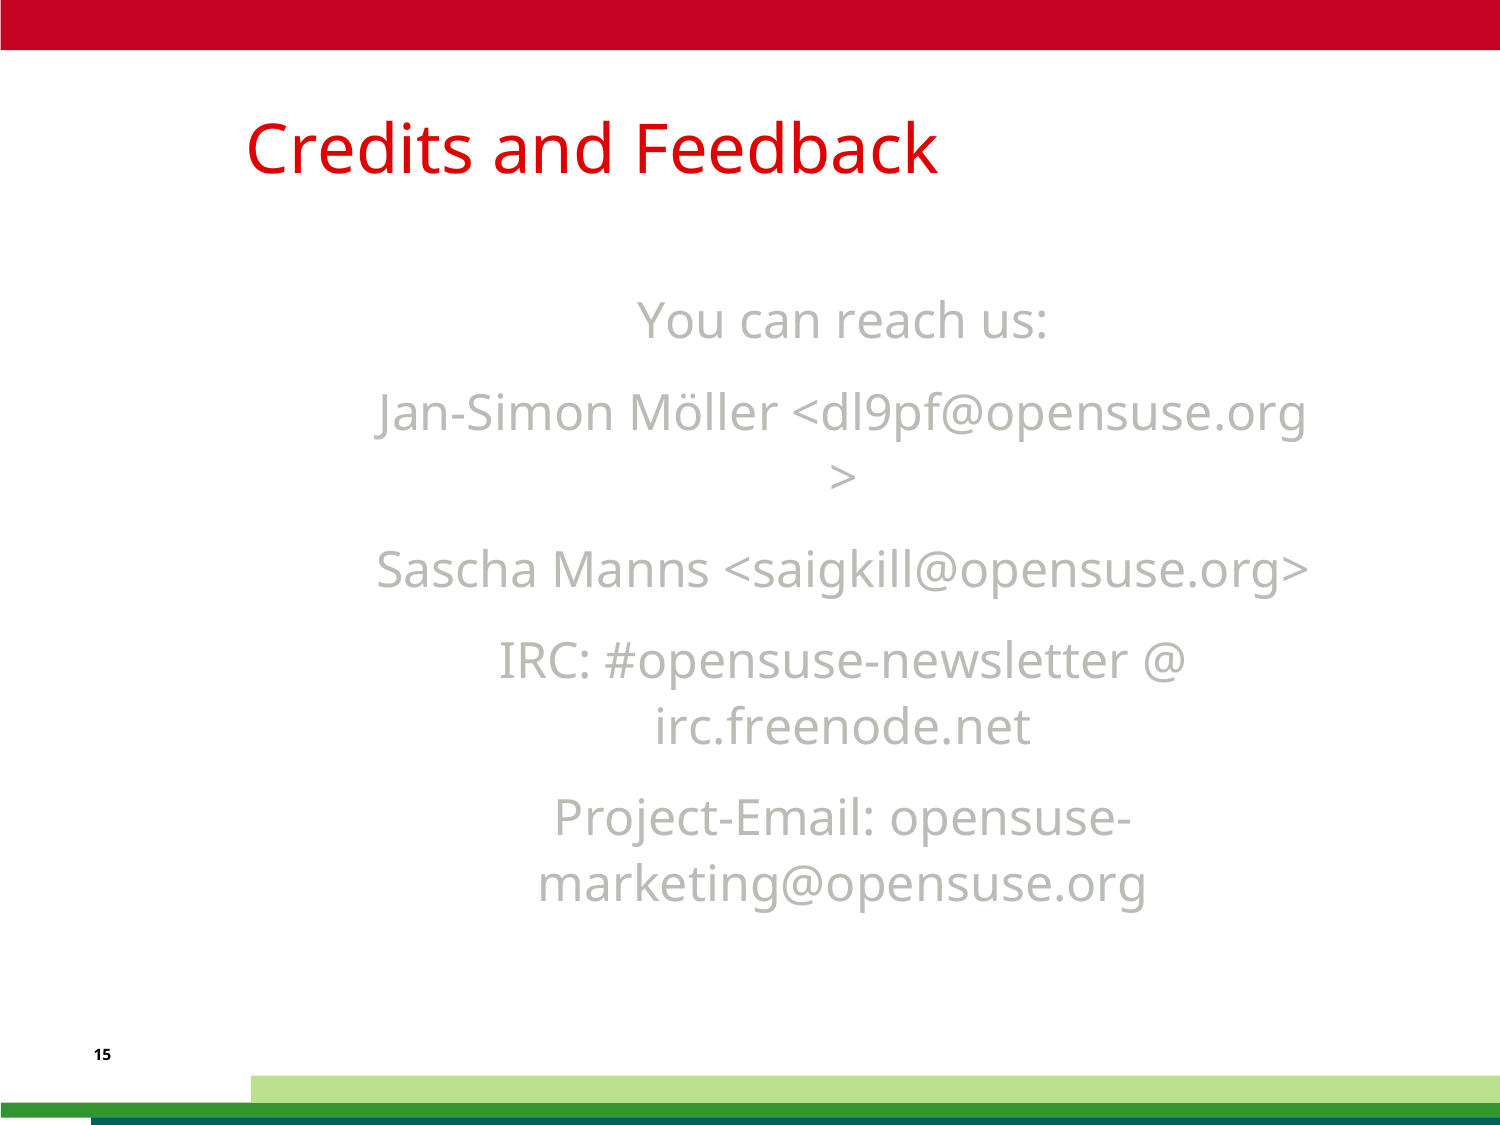

# Credits and Feedback
You can reach us:
Jan-Simon Möller <dl9pf@opensuse.org>
Sascha Manns <saigkill@opensuse.org>
IRC: #opensuse-newsletter @ irc.freenode.net
Project-Email: opensuse-marketing@opensuse.org
Testing